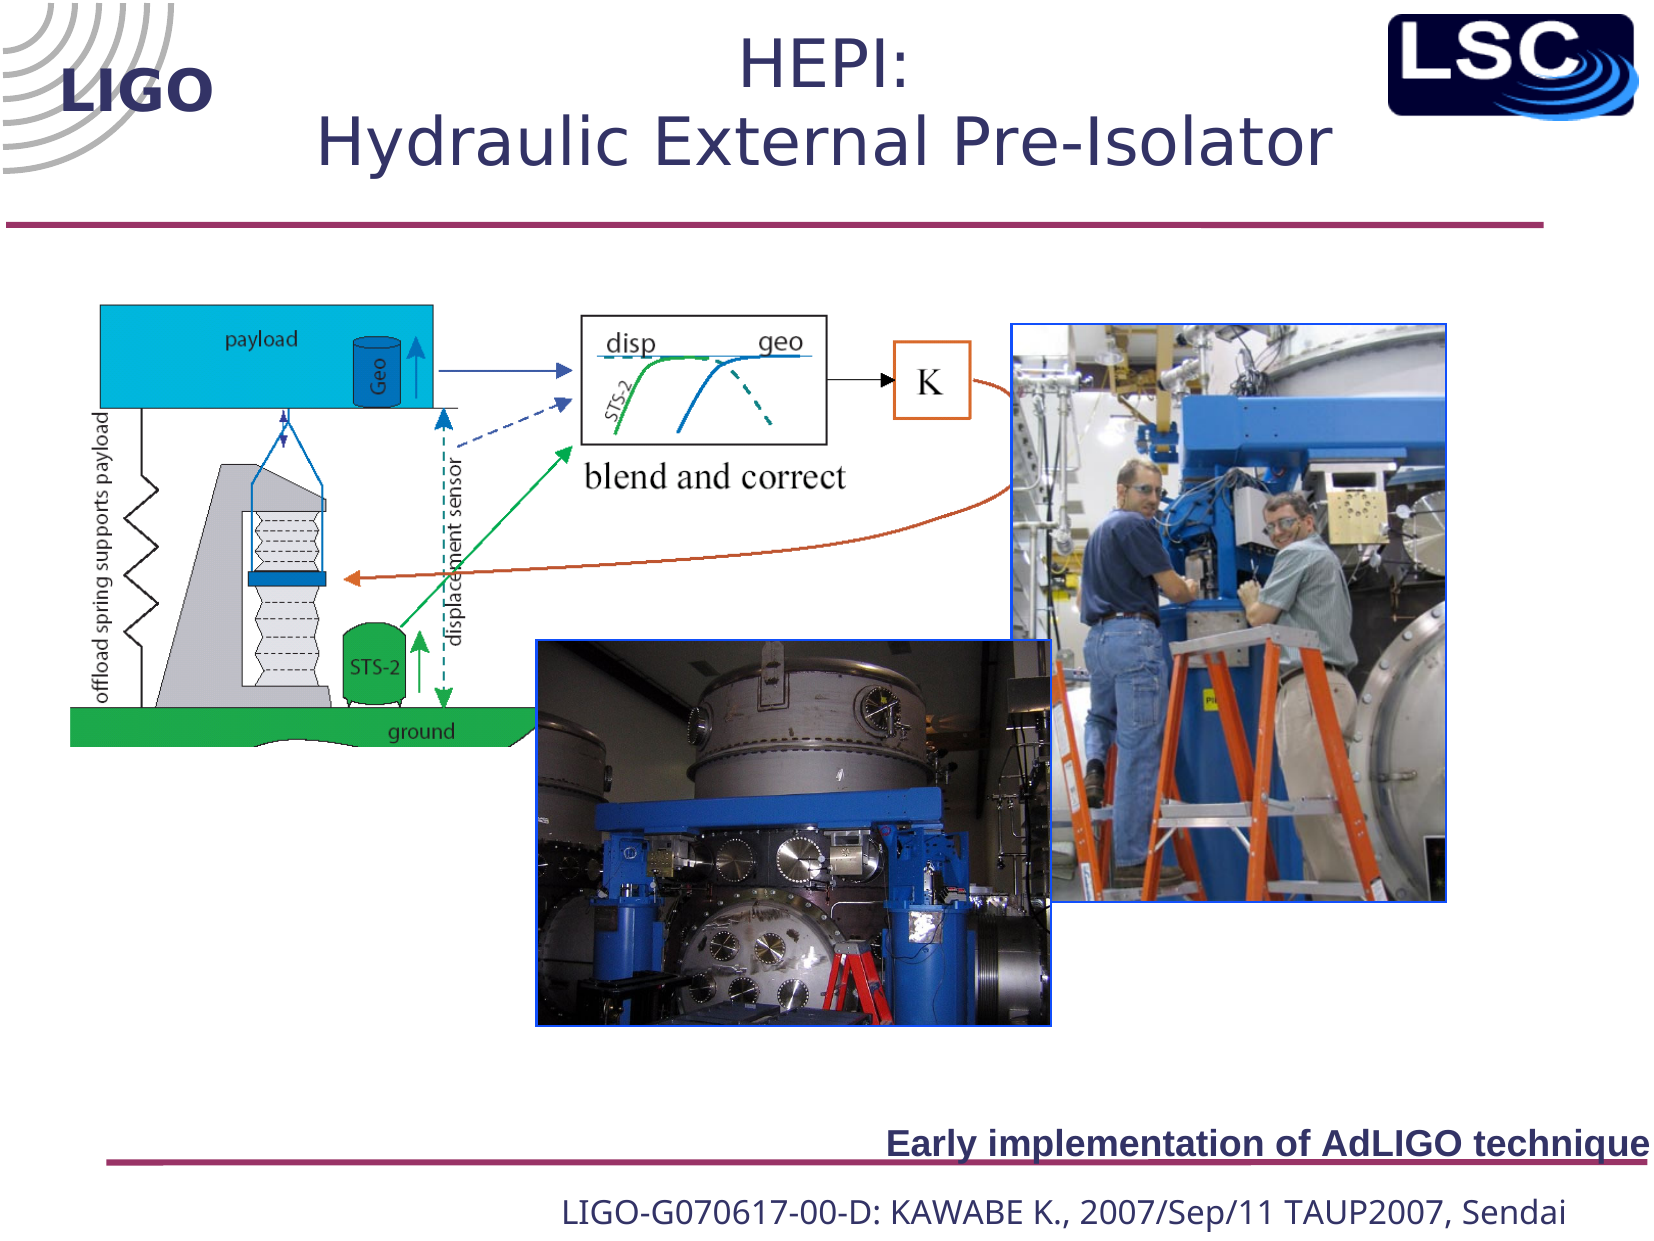

# HEPI: Hydraulic External Pre-Isolator
Early implementation of AdLIGO technique